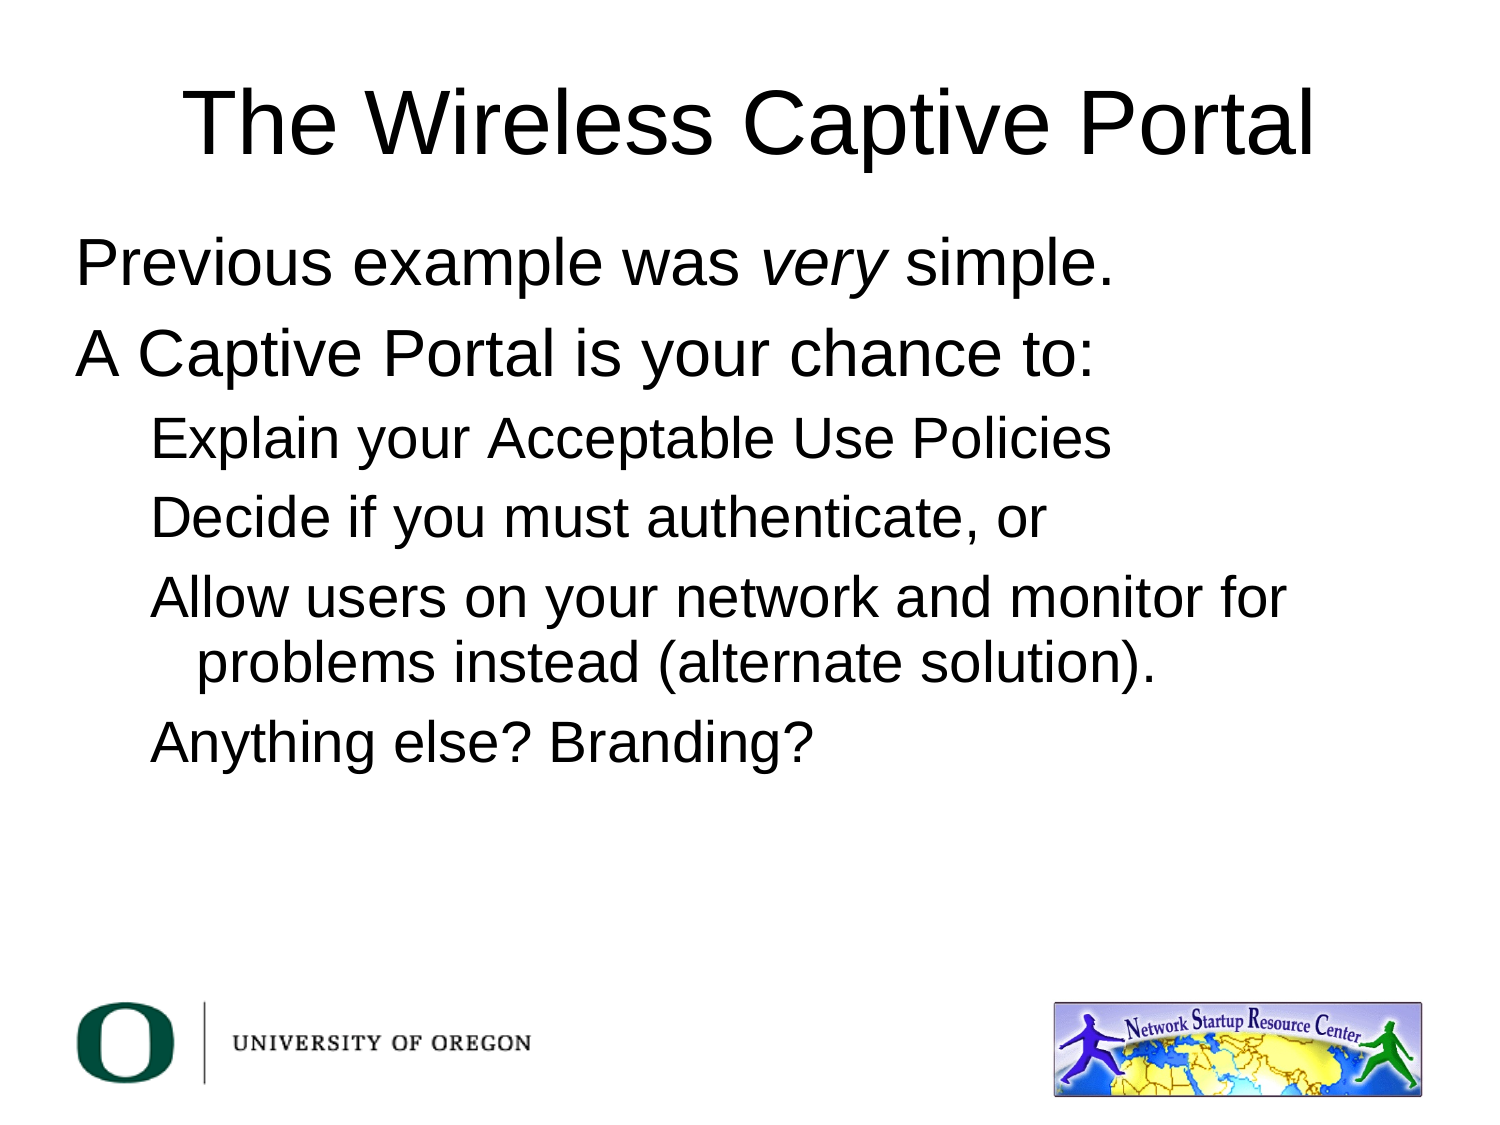

# The Wireless Captive Portal
Previous example was very simple.
A Captive Portal is your chance to:
Explain your Acceptable Use Policies
Decide if you must authenticate, or
Allow users on your network and monitor for problems instead (alternate solution).
Anything else? Branding?